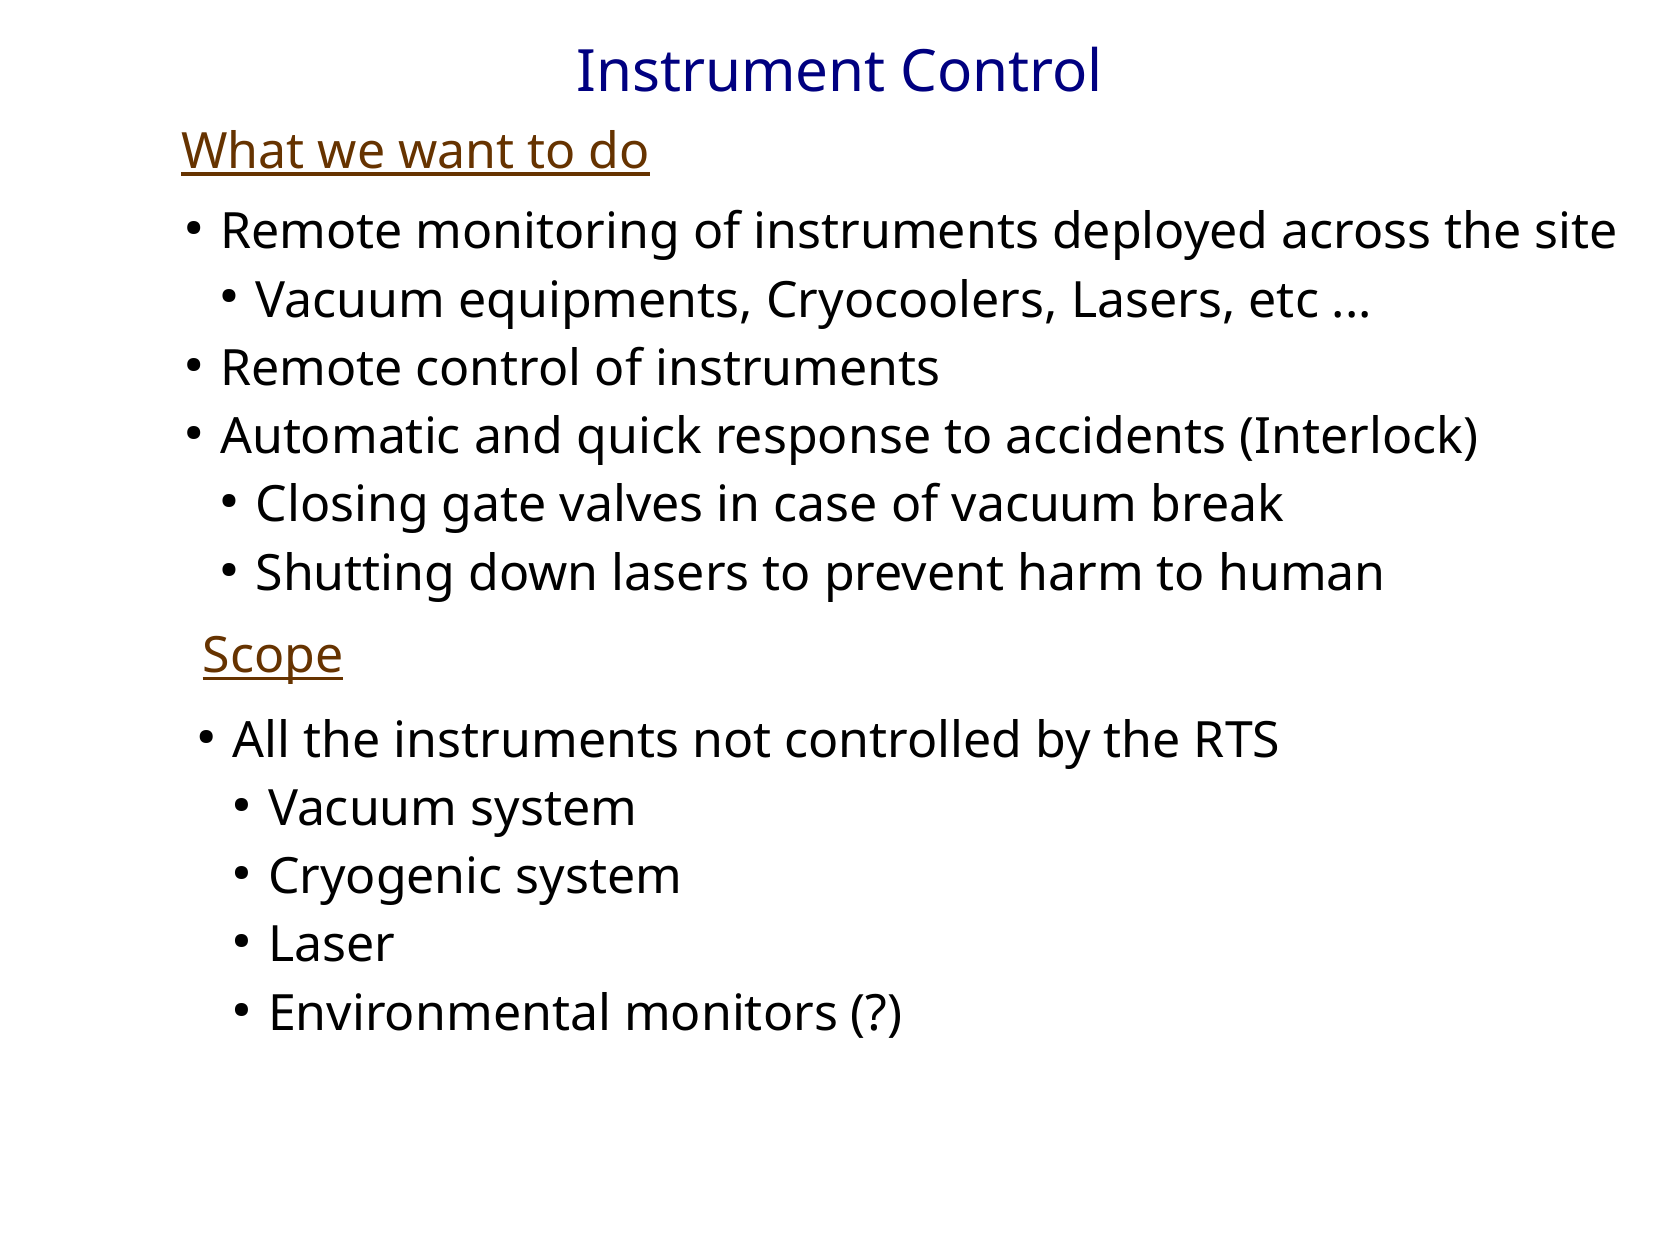

Instrument Control
What we want to do
Remote monitoring of instruments deployed across the site
Vacuum equipments, Cryocoolers, Lasers, etc ...
Remote control of instruments
Automatic and quick response to accidents (Interlock)
Closing gate valves in case of vacuum break
Shutting down lasers to prevent harm to human
Scope
All the instruments not controlled by the RTS
Vacuum system
Cryogenic system
Laser
Environmental monitors (?)